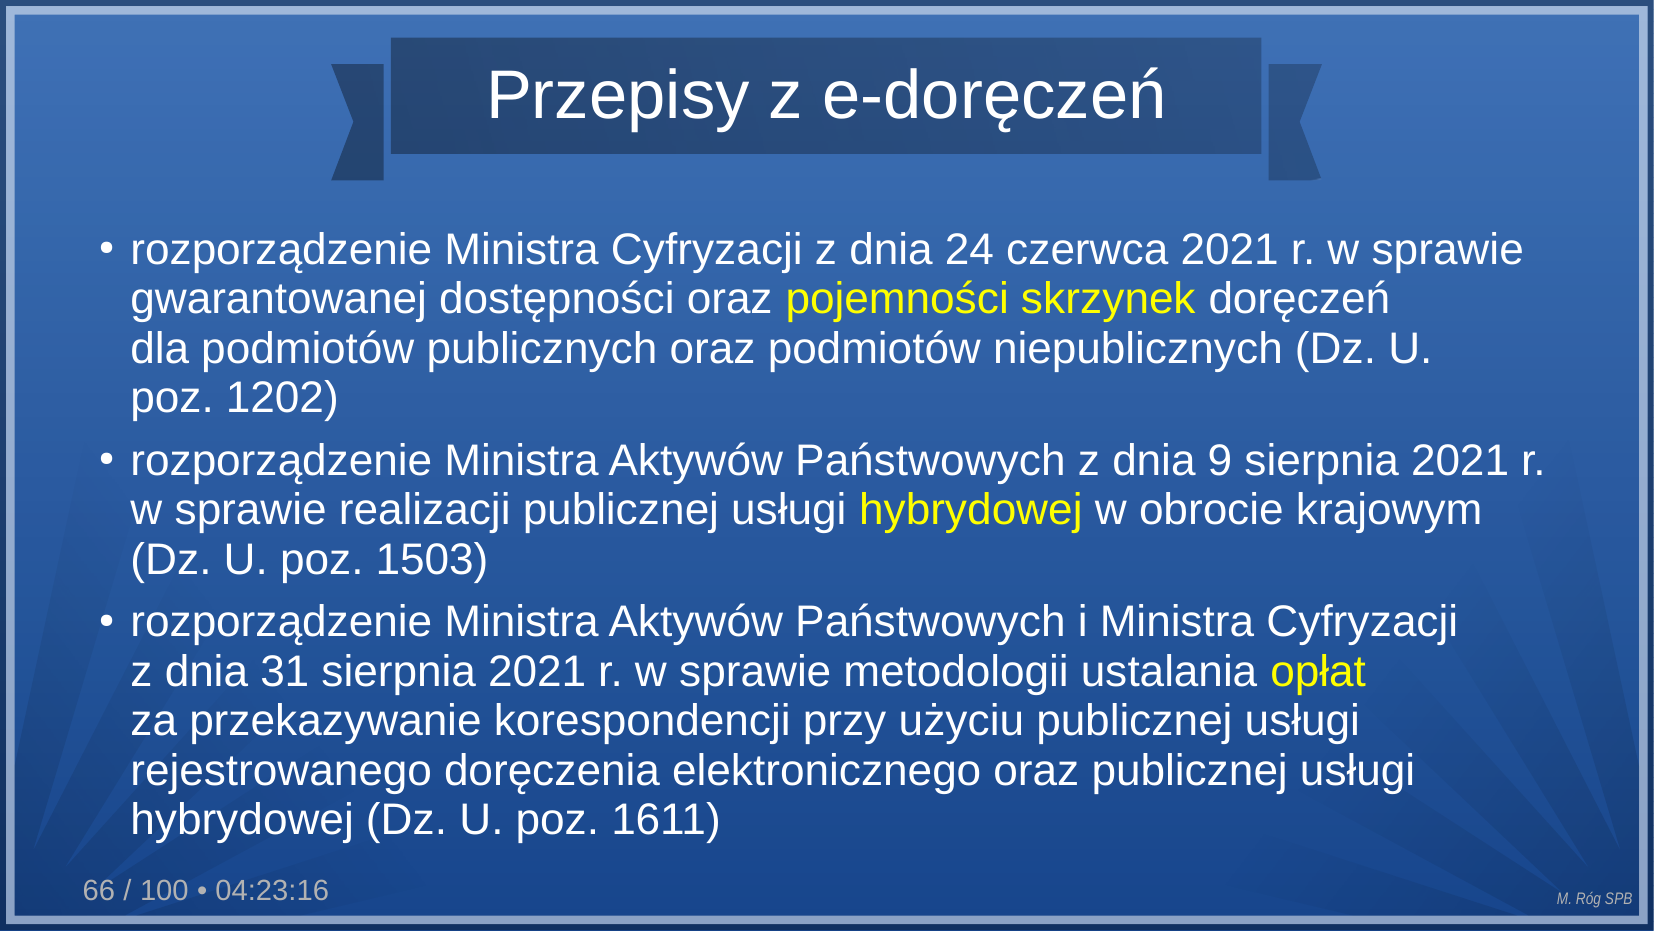

Przepisy z e-doręczeń
# rozporządzenie Ministra Cyfryzacji z dnia 24 czerwca 2021 r. w sprawie gwarantowanej dostępności oraz pojemności skrzynek doręczeń dla podmiotów publicznych oraz podmiotów niepublicznych (Dz. U. poz. 1202)
rozporządzenie Ministra Aktywów Państwowych z dnia 9 sierpnia 2021 r. w sprawie realizacji publicznej usługi hybrydowej w obrocie krajowym (Dz. U. poz. 1503)
rozporządzenie Ministra Aktywów Państwowych i Ministra Cyfryzacji z dnia 31 sierpnia 2021 r. w sprawie metodologii ustalania opłat za przekazywanie korespondencji przy użyciu publicznej usługi rejestrowanego doręczenia elektronicznego oraz publicznej usługi hybrydowej (Dz. U. poz. 1611)